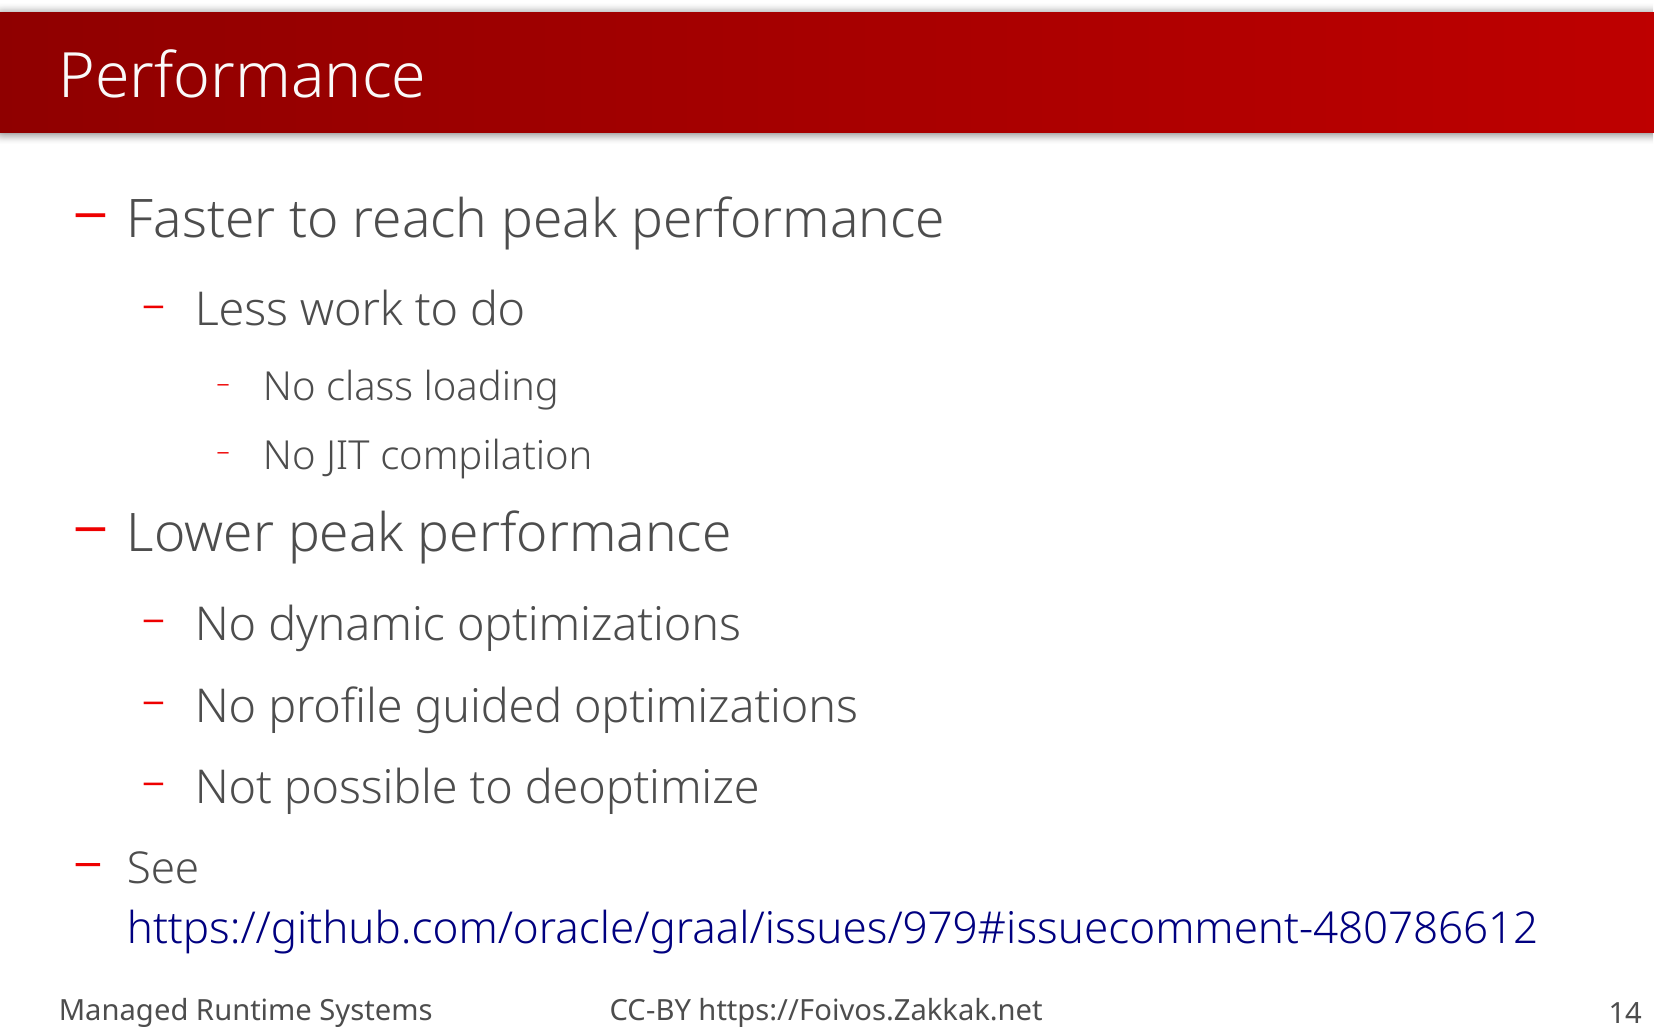

# Performance
Faster to reach peak performance
Less work to do
No class loading
No JIT compilation
Lower peak performance
No dynamic optimizations
No profile guided optimizations
Not possible to deoptimize
See https://github.com/oracle/graal/issues/979#issuecomment-480786612
Managed Runtime Systems
CC-BY https://Foivos.Zakkak.net
14